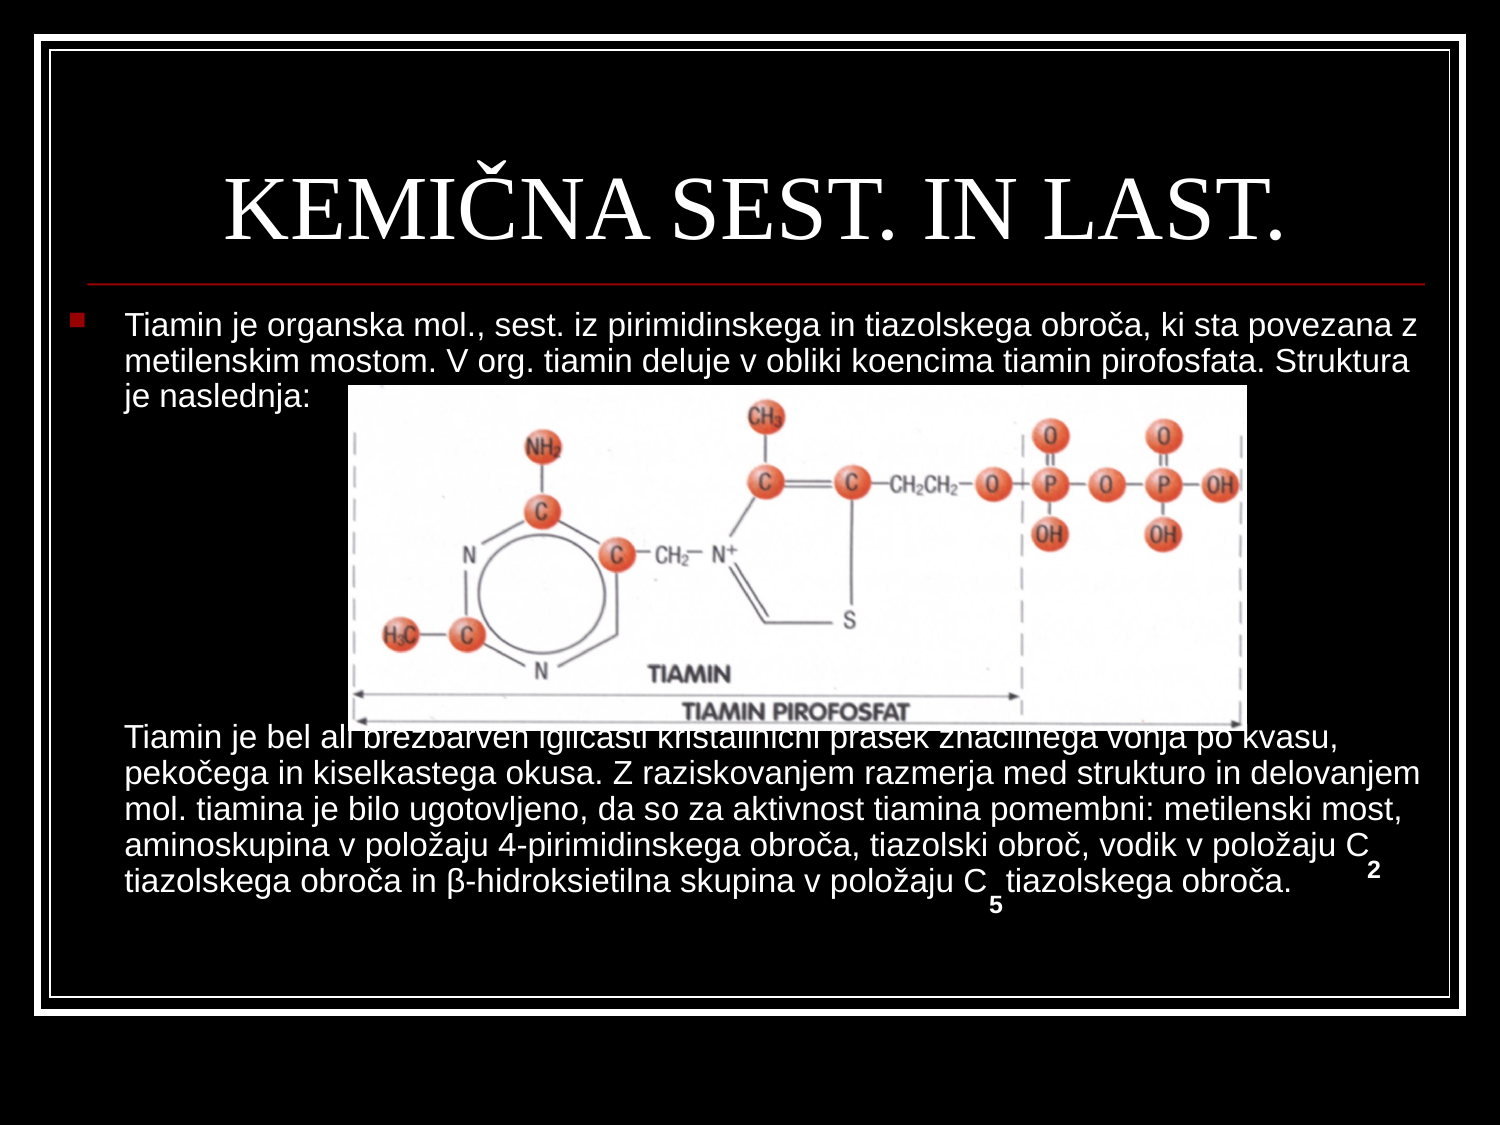

# KEMIČNA SEST. IN LAST.
Tiamin je organska mol., sest. iz pirimidinskega in tiazolskega obroča, ki sta povezana z metilenskim mostom. V org. tiamin deluje v obliki koencima tiamin pirofosfata. Struktura je naslednja:
 Tiamin je bel ali brezbarven igličasti kristalinični prašek značilnega vonja po kvasu, pekočega in kiselkastega okusa. Z raziskovanjem razmerja med strukturo in delovanjem mol. tiamina je bilo ugotovljeno, da so za aktivnost tiamina pomembni: metilenski most, aminoskupina v položaju 4-pirimidinskega obroča, tiazolski obroč, vodik v položaju C tiazolskega obroča in β-hidroksietilna skupina v položaju C tiazolskega obroča.
2
5